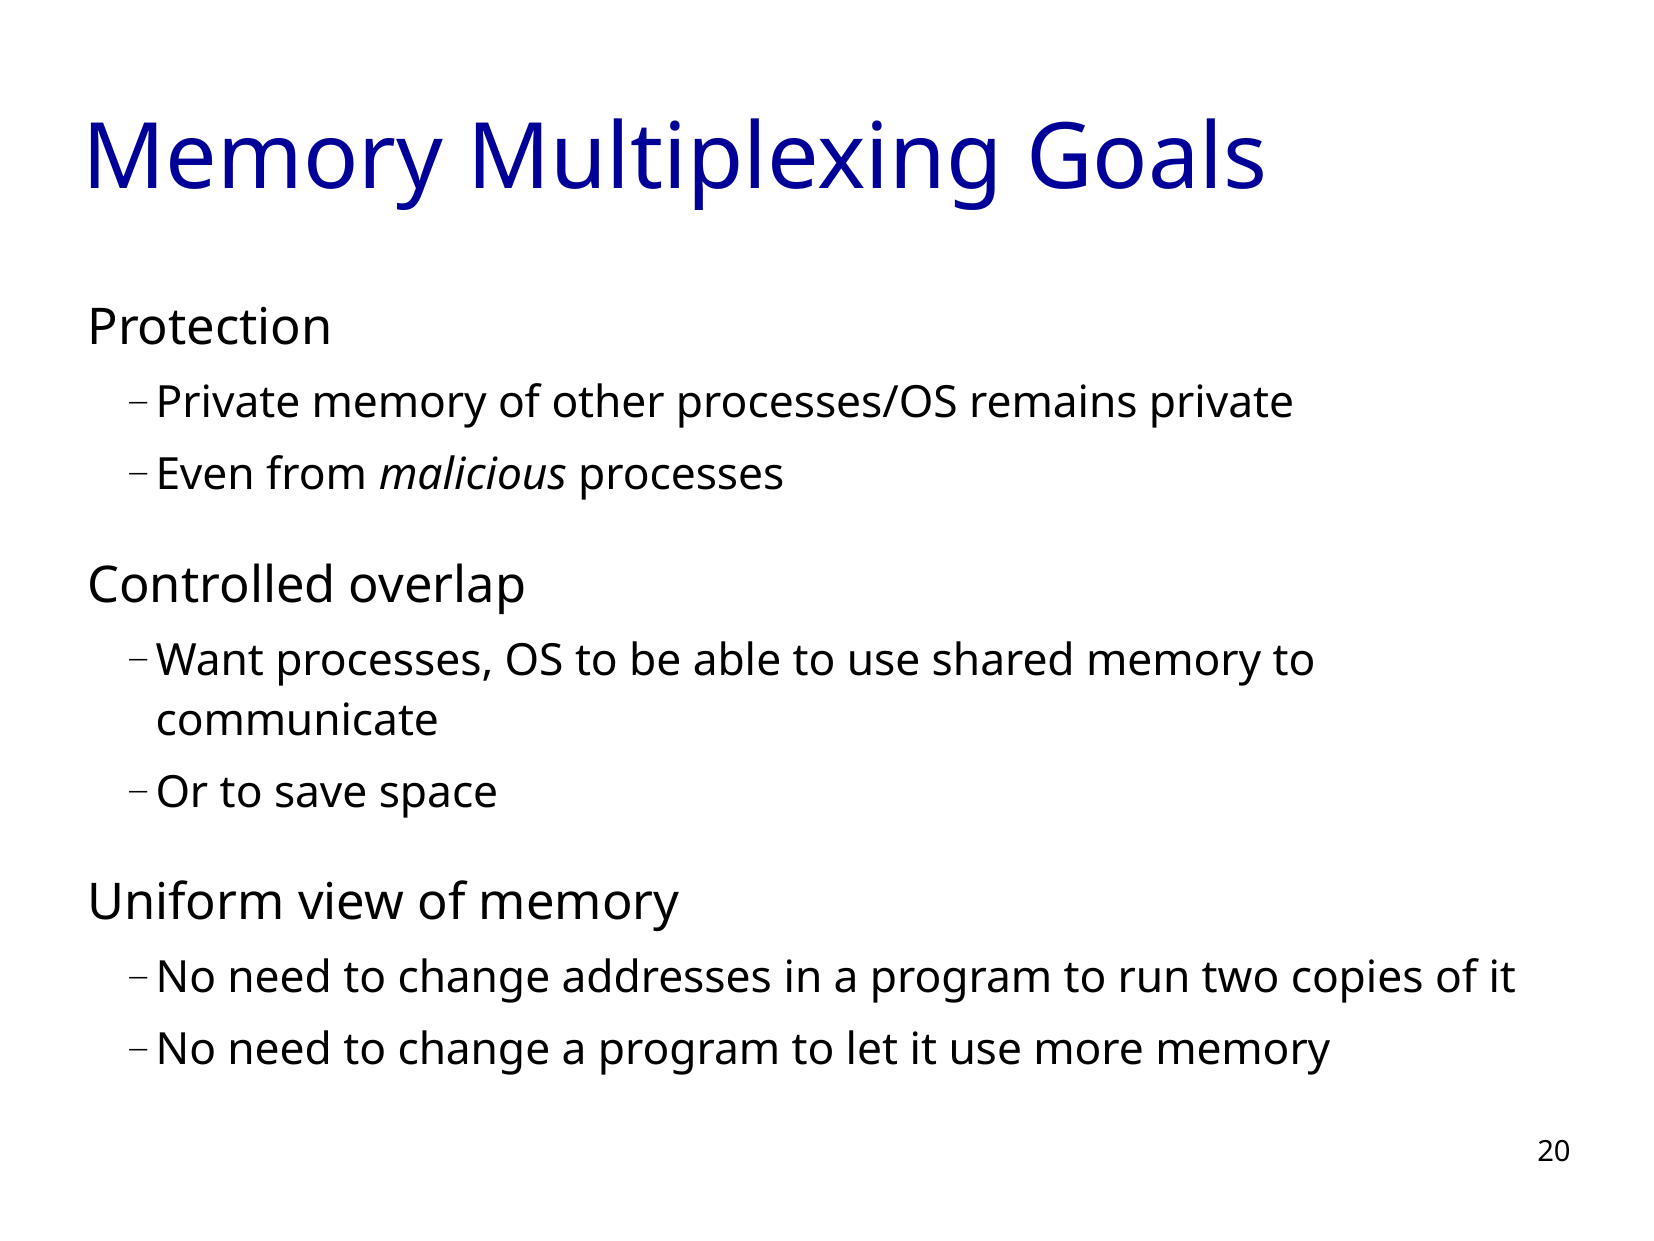

# Memory Multiplexing Goals
Protection
Private memory of other processes/OS remains private
Even from malicious processes
Controlled overlap
Want processes, OS to be able to use shared memory to communicate
Or to save space
Uniform view of memory
No need to change addresses in a program to run two copies of it
No need to change a program to let it use more memory
20